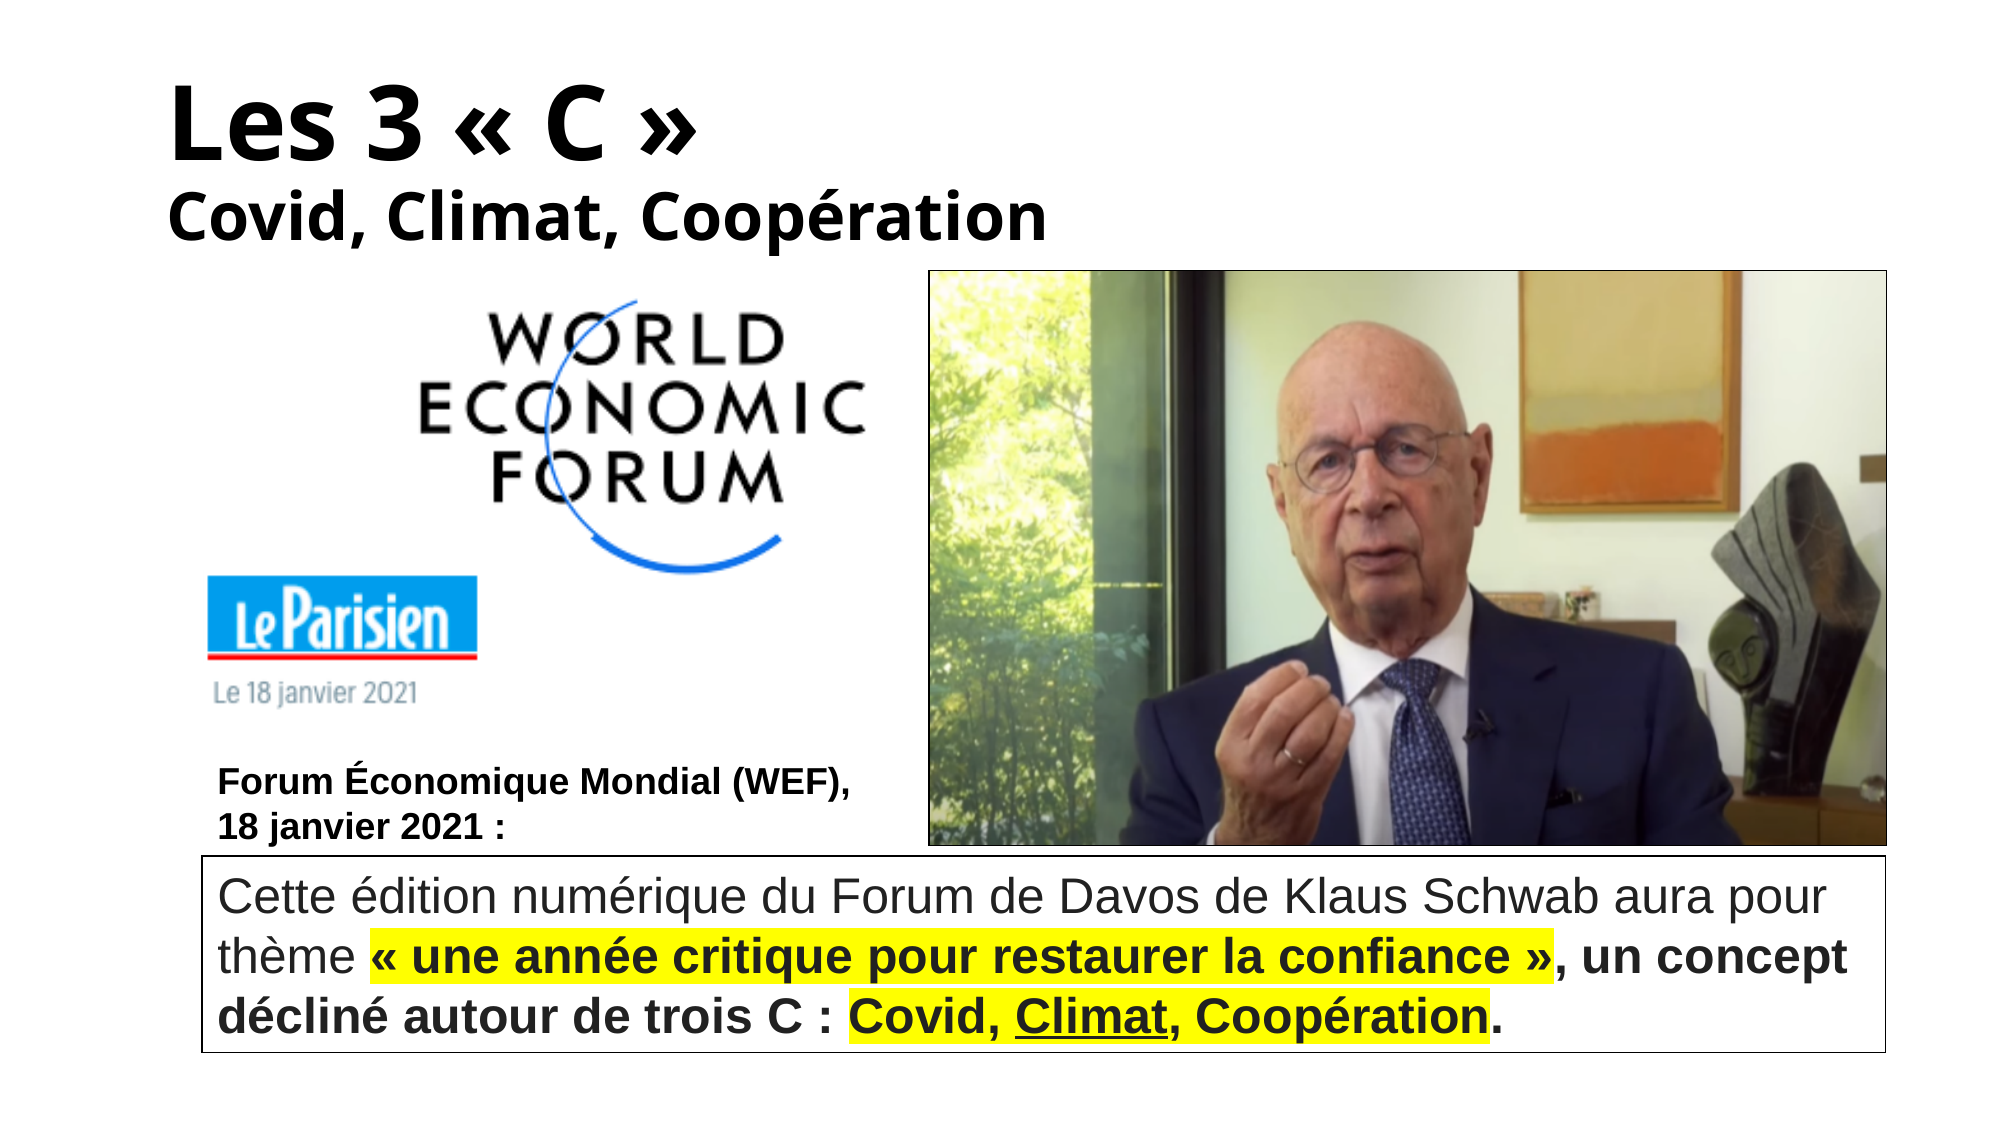

Les 3 « C »
Covid, Climat, Coopération
Forum Économique Mondial (WEF),
18 janvier 2021 :
Cette édition numérique du Forum de Davos de Klaus Schwab aura pour thème « une année critique pour restaurer la confiance », un concept décliné autour de trois C : Covid, Climat, Coopération.